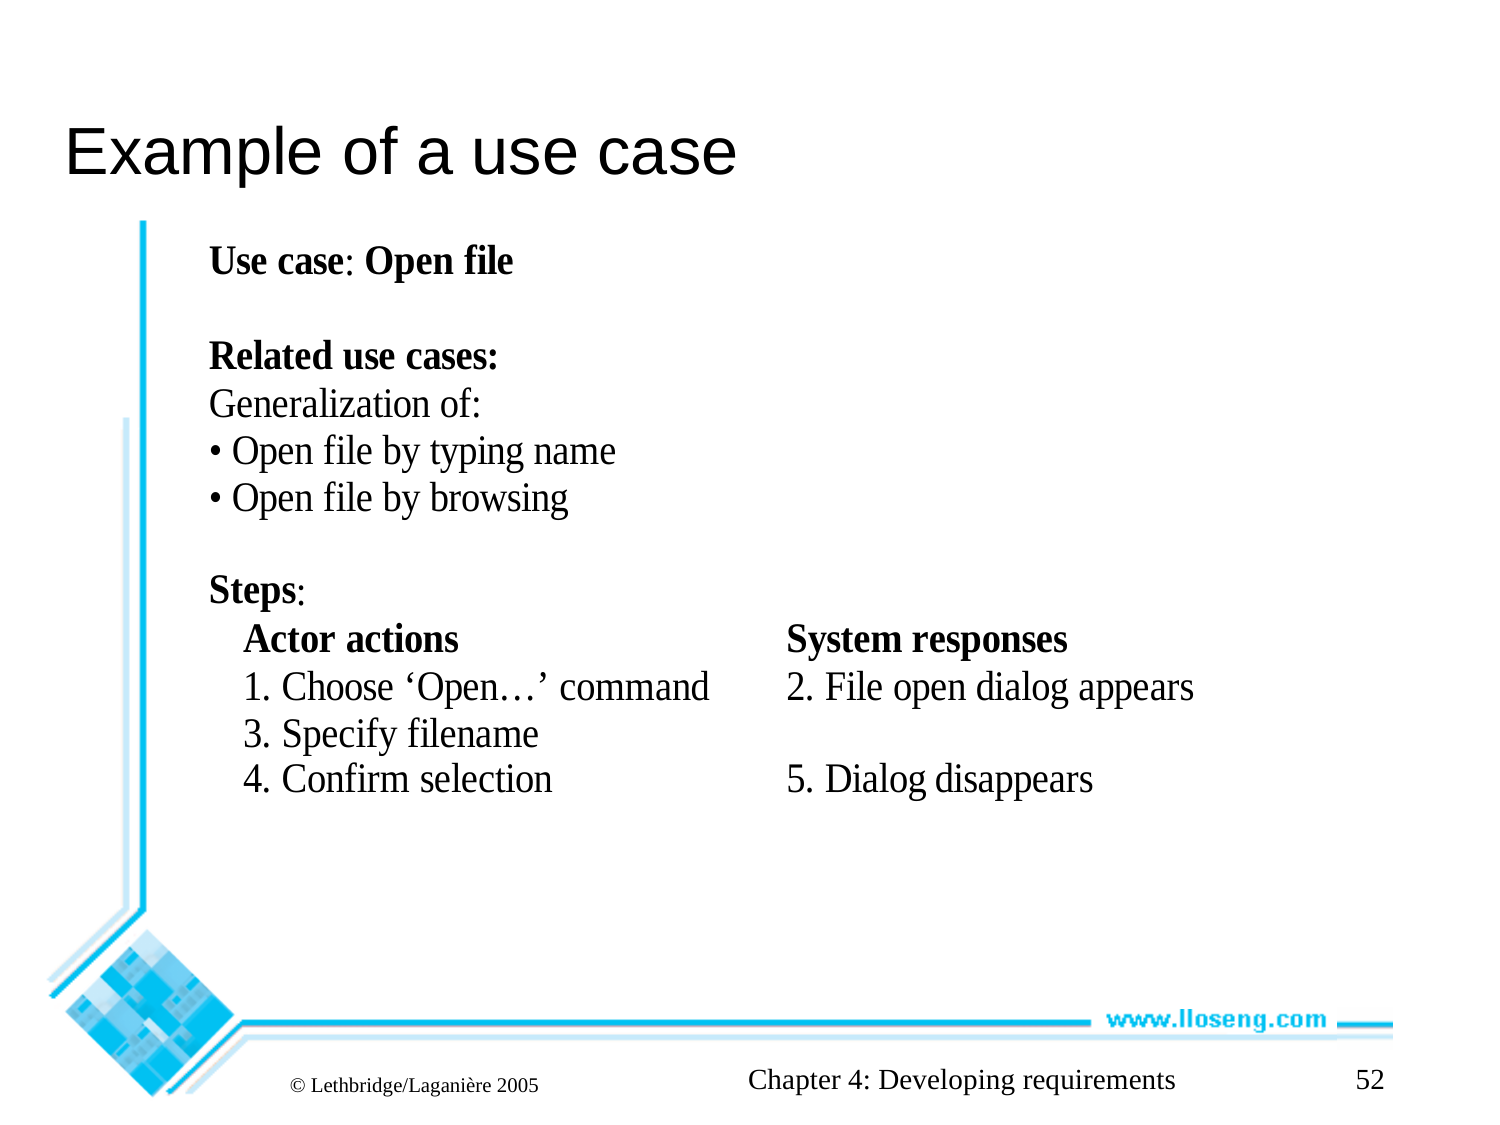

# Example of a use case
Chapter 4: Developing requirements
© Lethbridge/Laganière 2005